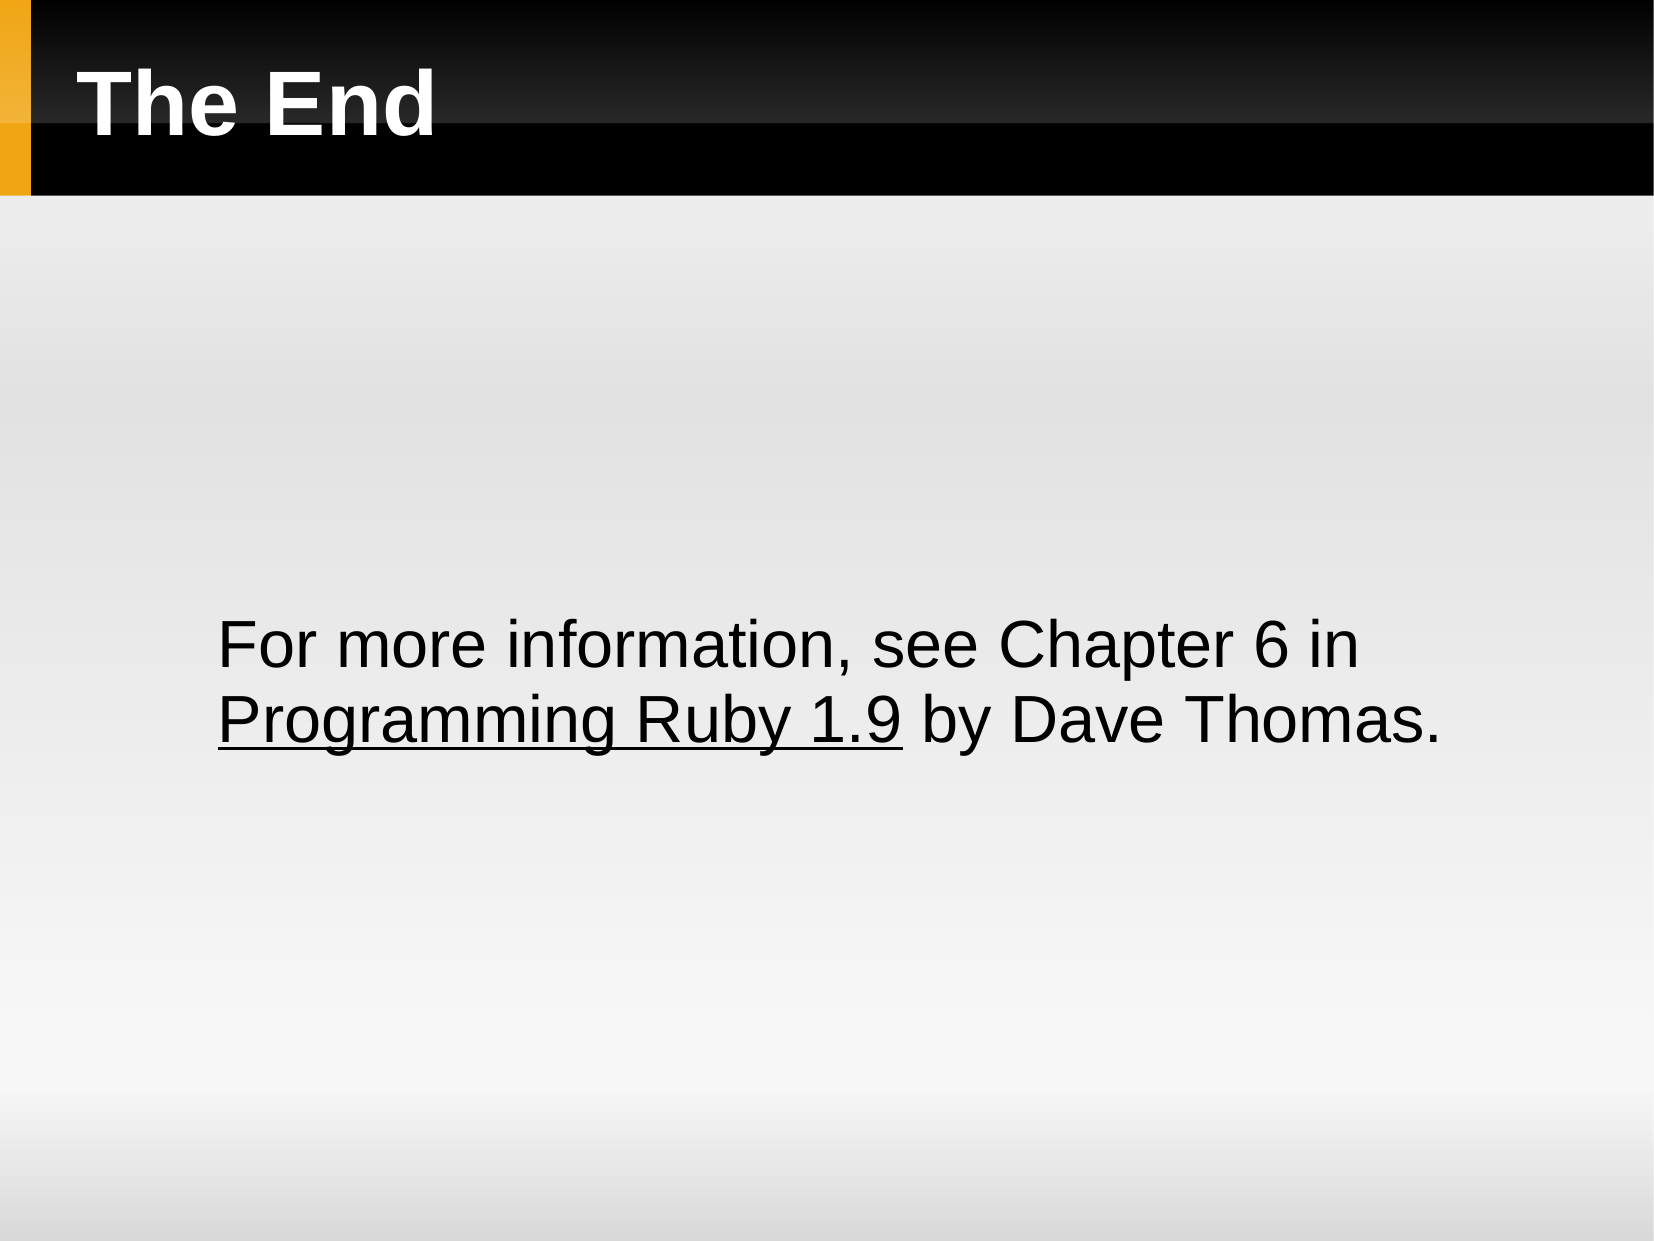

# The End
For more information, see Chapter 6 in
Programming Ruby 1.9 by Dave Thomas.